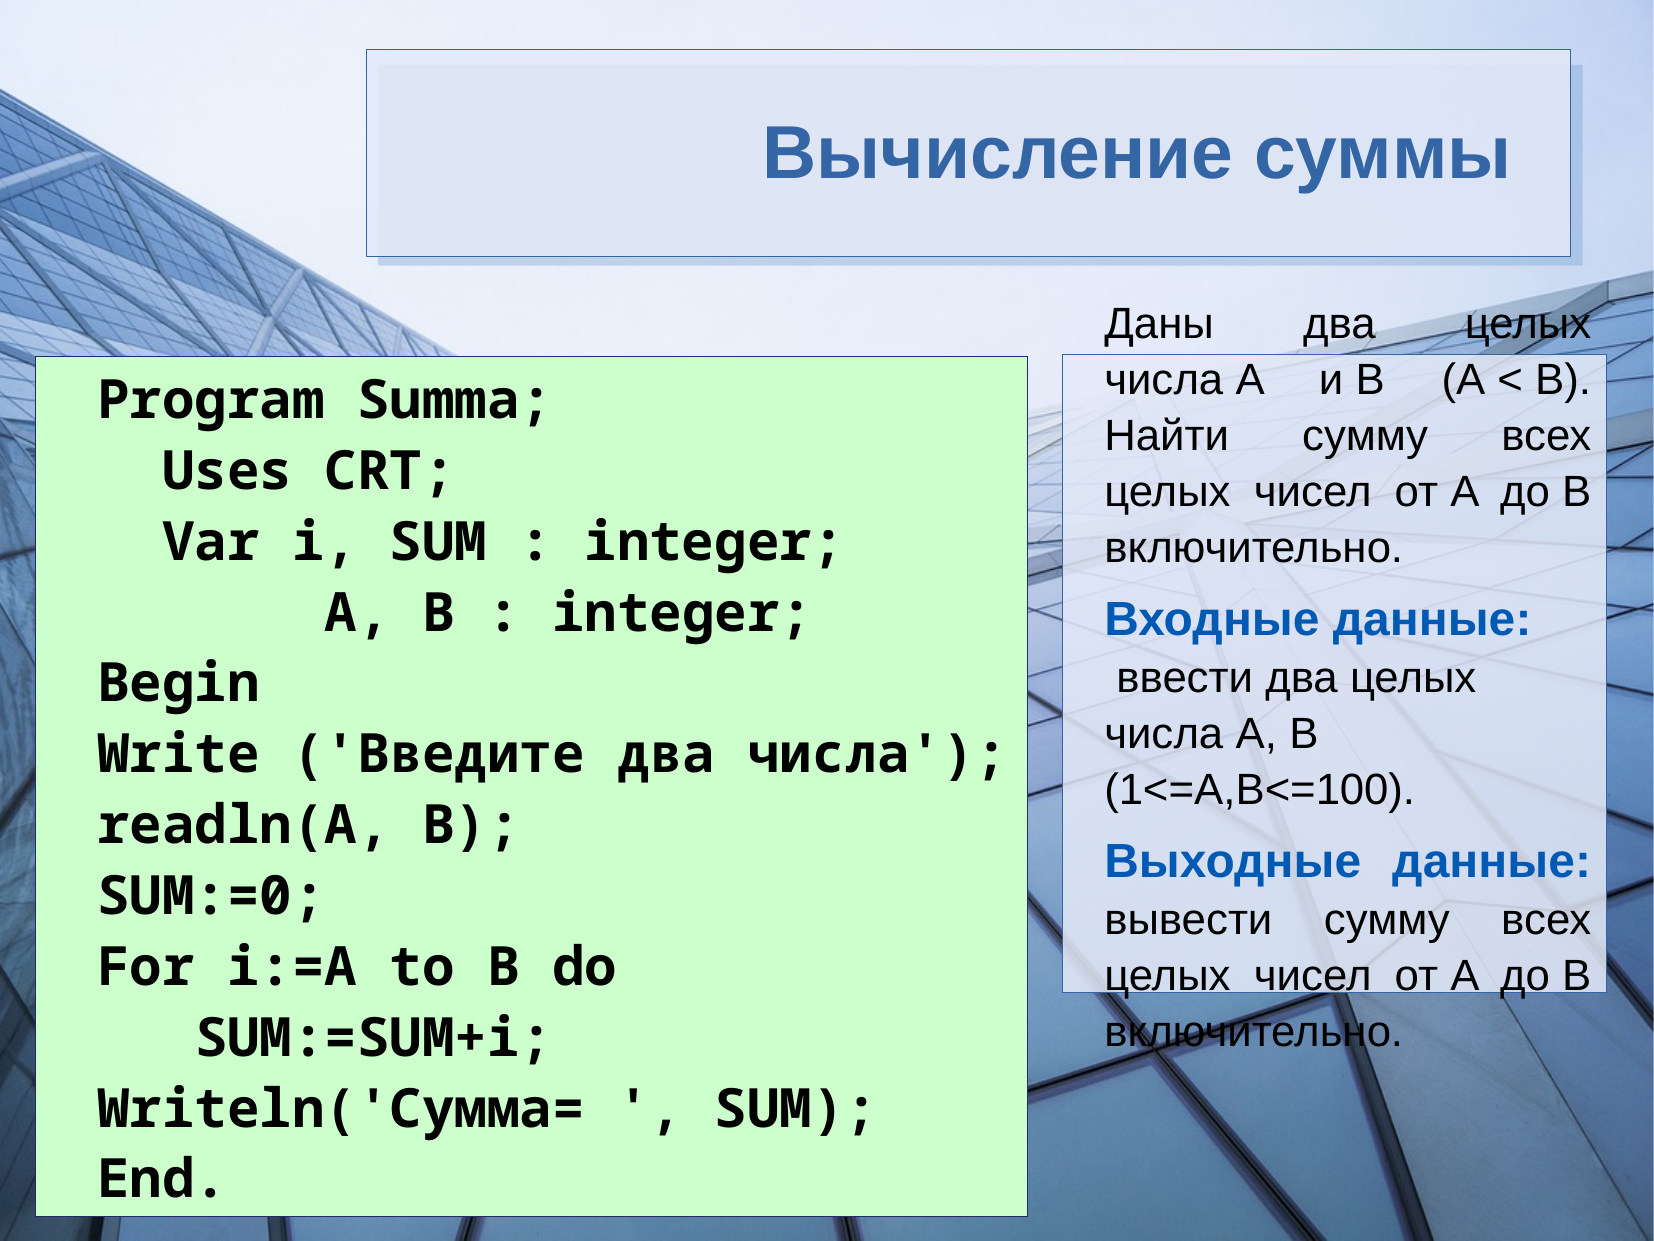

# Вычисление суммы
Даны два целых числа A и B (A < B). Найти сумму всех целых чисел от A до B включительно.
Входные данные:
 ввести два целых числа A, B (1<=A,B<=100).
Выходные данные:
вывести сумму всех целых чисел от A до B включительно.
Program Summa;
 Uses CRT;
 Var i, SUM : integer;
 А, В : integer;
Begin
Write ('Введите два числа');
readln(А, В);
SUM:=0;
For i:=A to B do
 SUM:=SUM+i;
Writeln('Сумма= ', SUM);
End.